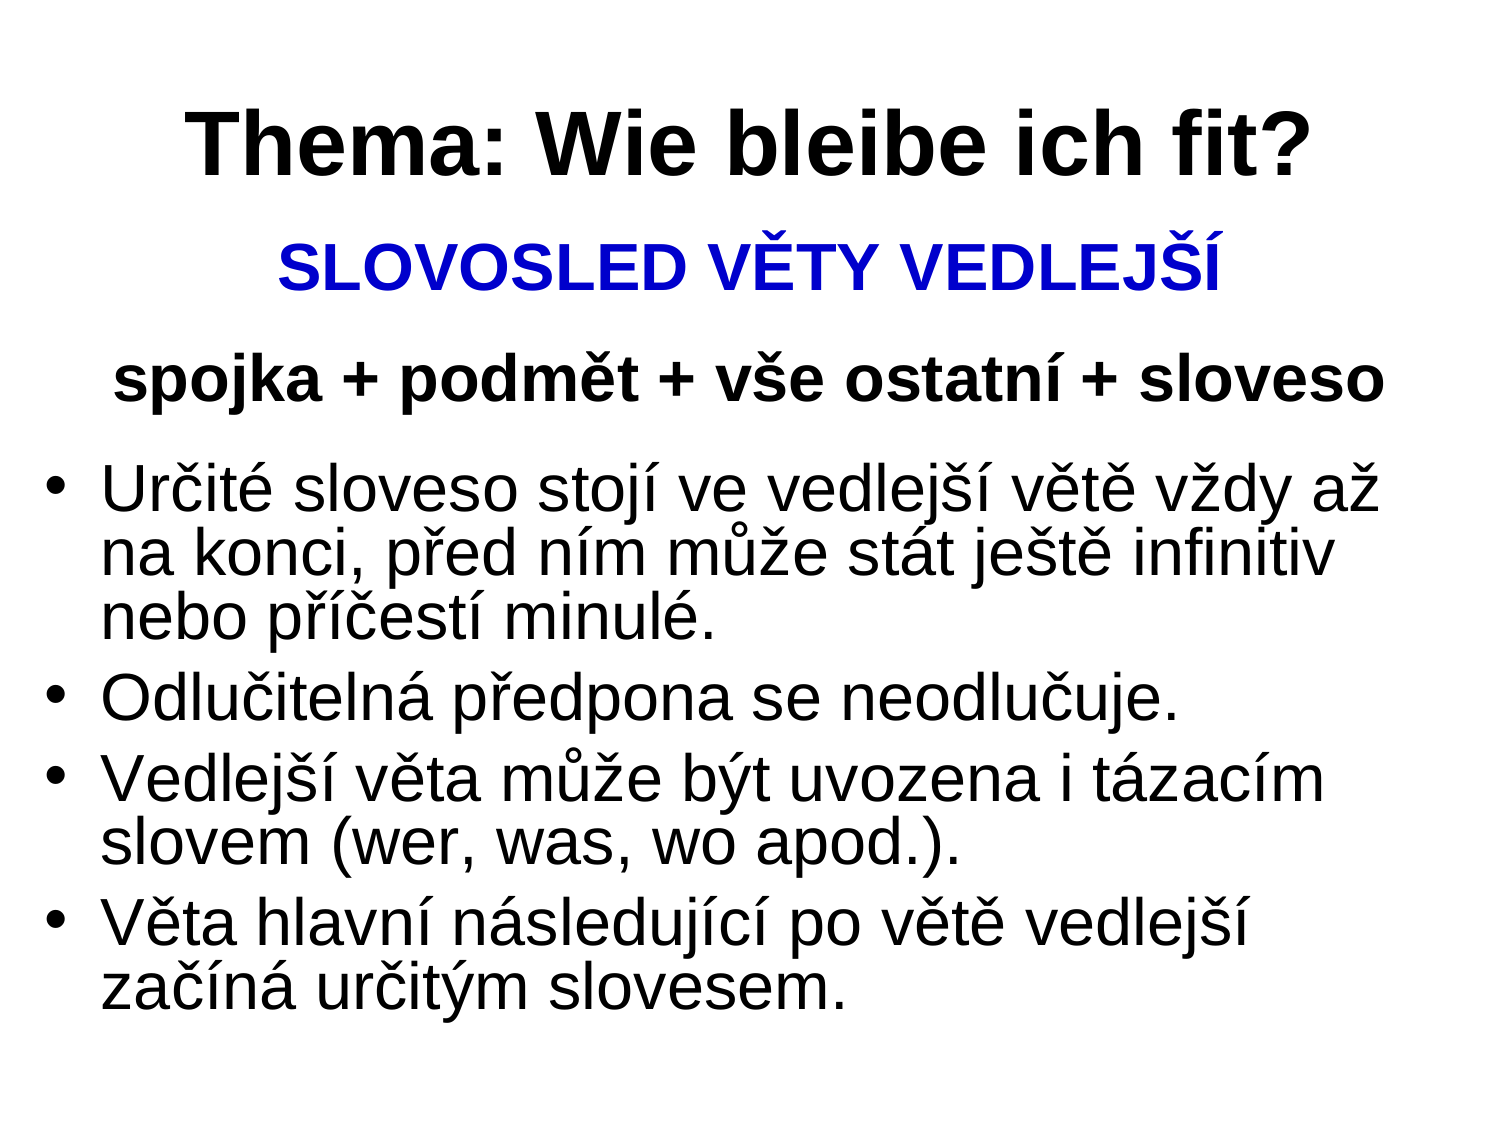

# Thema: Wie bleibe ich fit?
SLOVOSLED VĚTY VEDLEJŠÍ
spojka + podmět + vše ostatní + sloveso
Určité sloveso stojí ve vedlejší větě vždy až na konci, před ním může stát ještě infinitiv nebo příčestí minulé.
Odlučitelná předpona se neodlučuje.
Vedlejší věta může být uvozena i tázacím slovem (wer, was, wo apod.).
Věta hlavní následující po větě vedlejší začíná určitým slovesem.